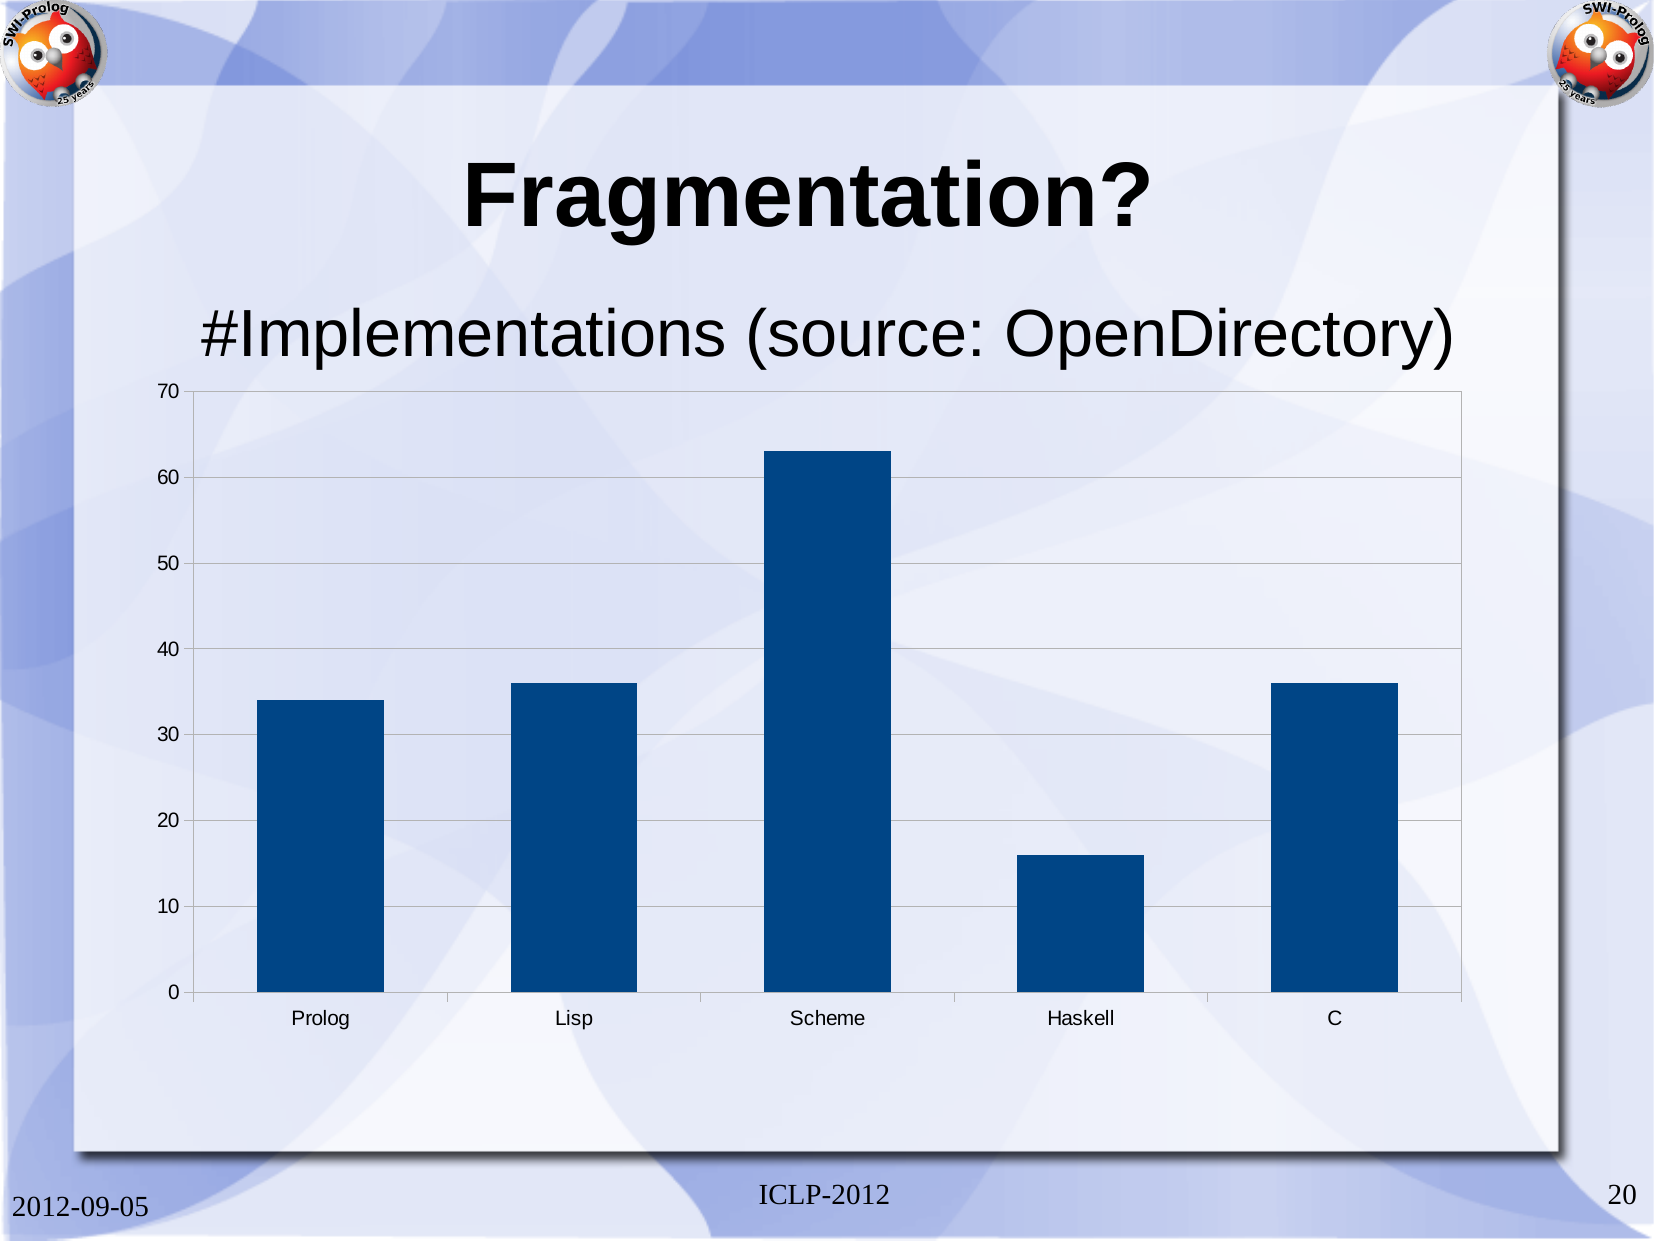

# Fragmentation?
#Implementations (source: OpenDirectory)
### Chart
| Category | Column 1 |
|---|---|
| Prolog | 34.0 |
| Lisp | 36.0 |
| Scheme | 63.0 |
| Haskell | 16.0 |
| C | 36.0 |ICLP-2012
20
2012-09-05